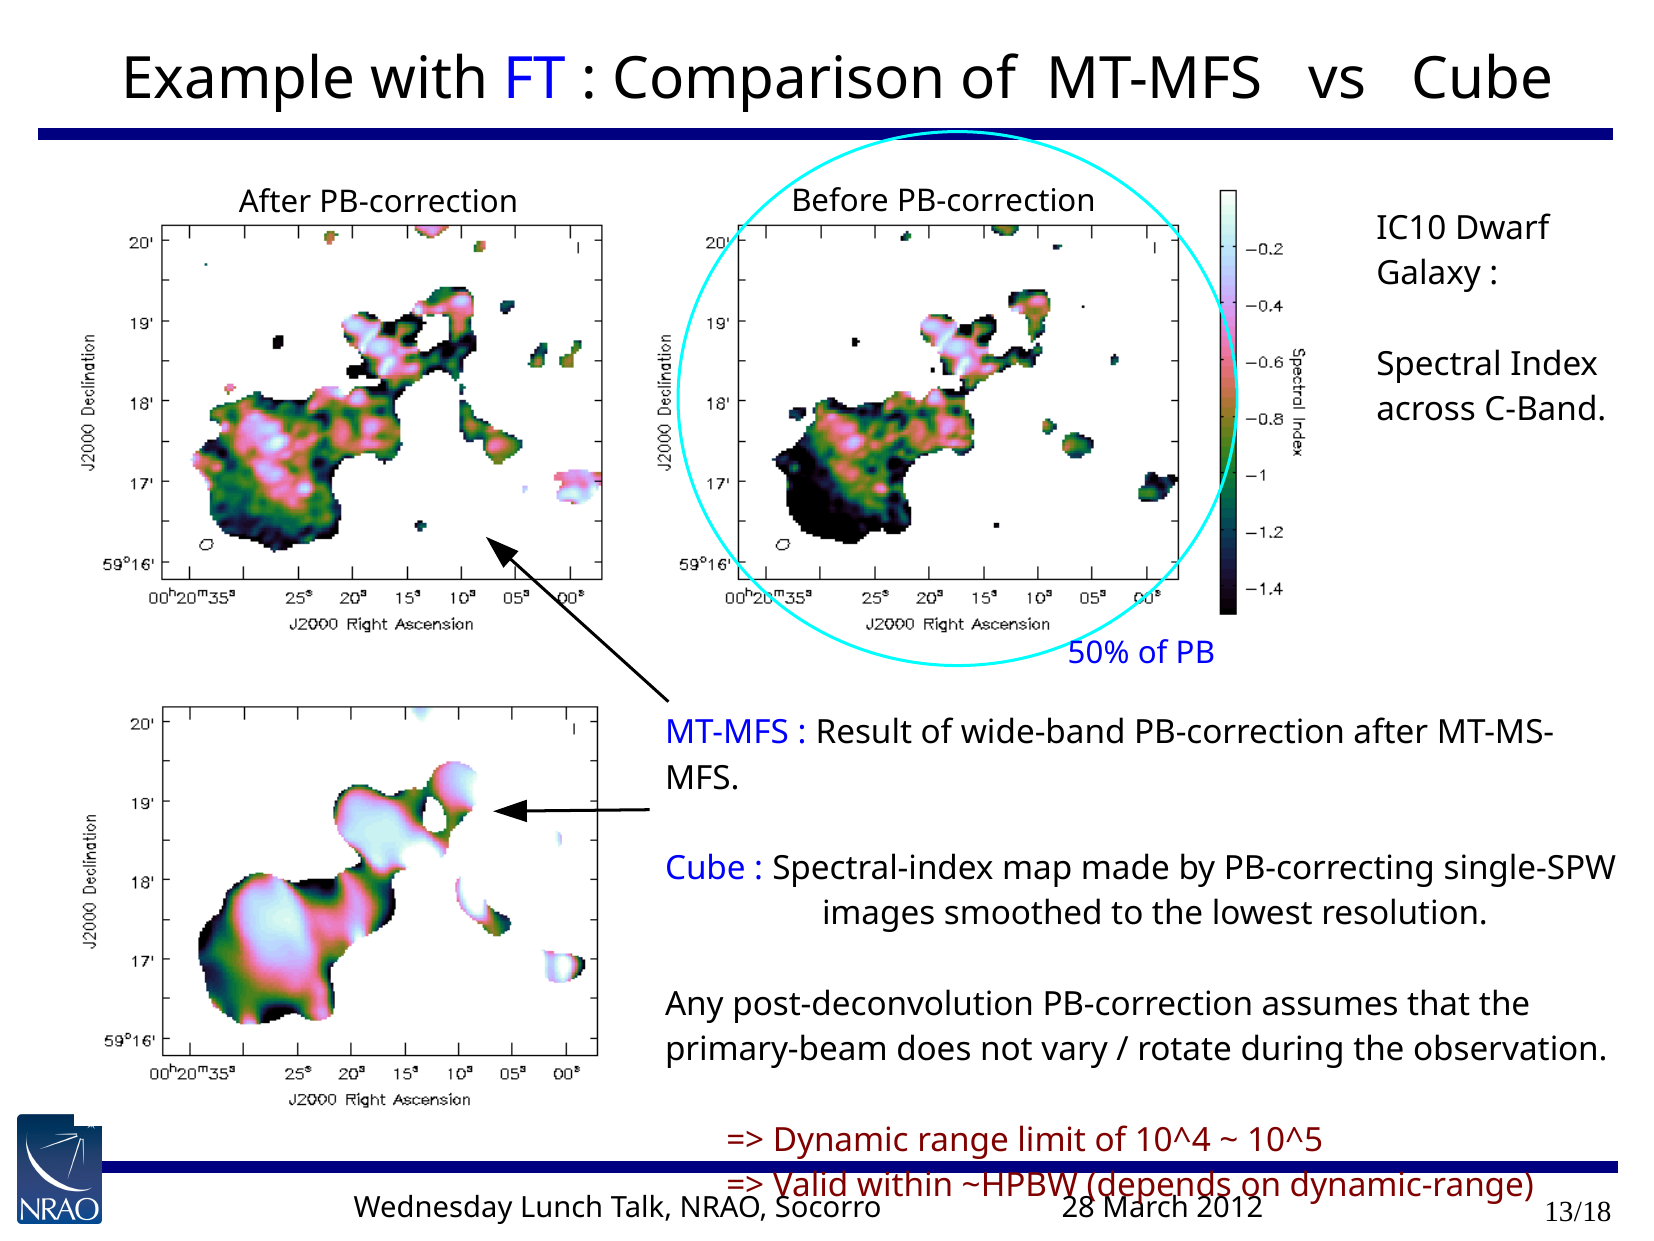

# Example with FT : Comparison of MT-MFS vs Cube
Before PB-correction
After PB-correction
IC10 Dwarf Galaxy :
Spectral Index across C-Band.
50% of PB
MT-MFS : Result of wide-band PB-correction after MT-MS-MFS.
Cube : Spectral-index map made by PB-correcting single-SPW images smoothed to the lowest resolution.
Any post-deconvolution PB-correction assumes that the primary-beam does not vary / rotate during the observation.
 => Dynamic range limit of 10^4 ~ 10^5
 => Valid within ~HPBW (depends on dynamic-range)
13